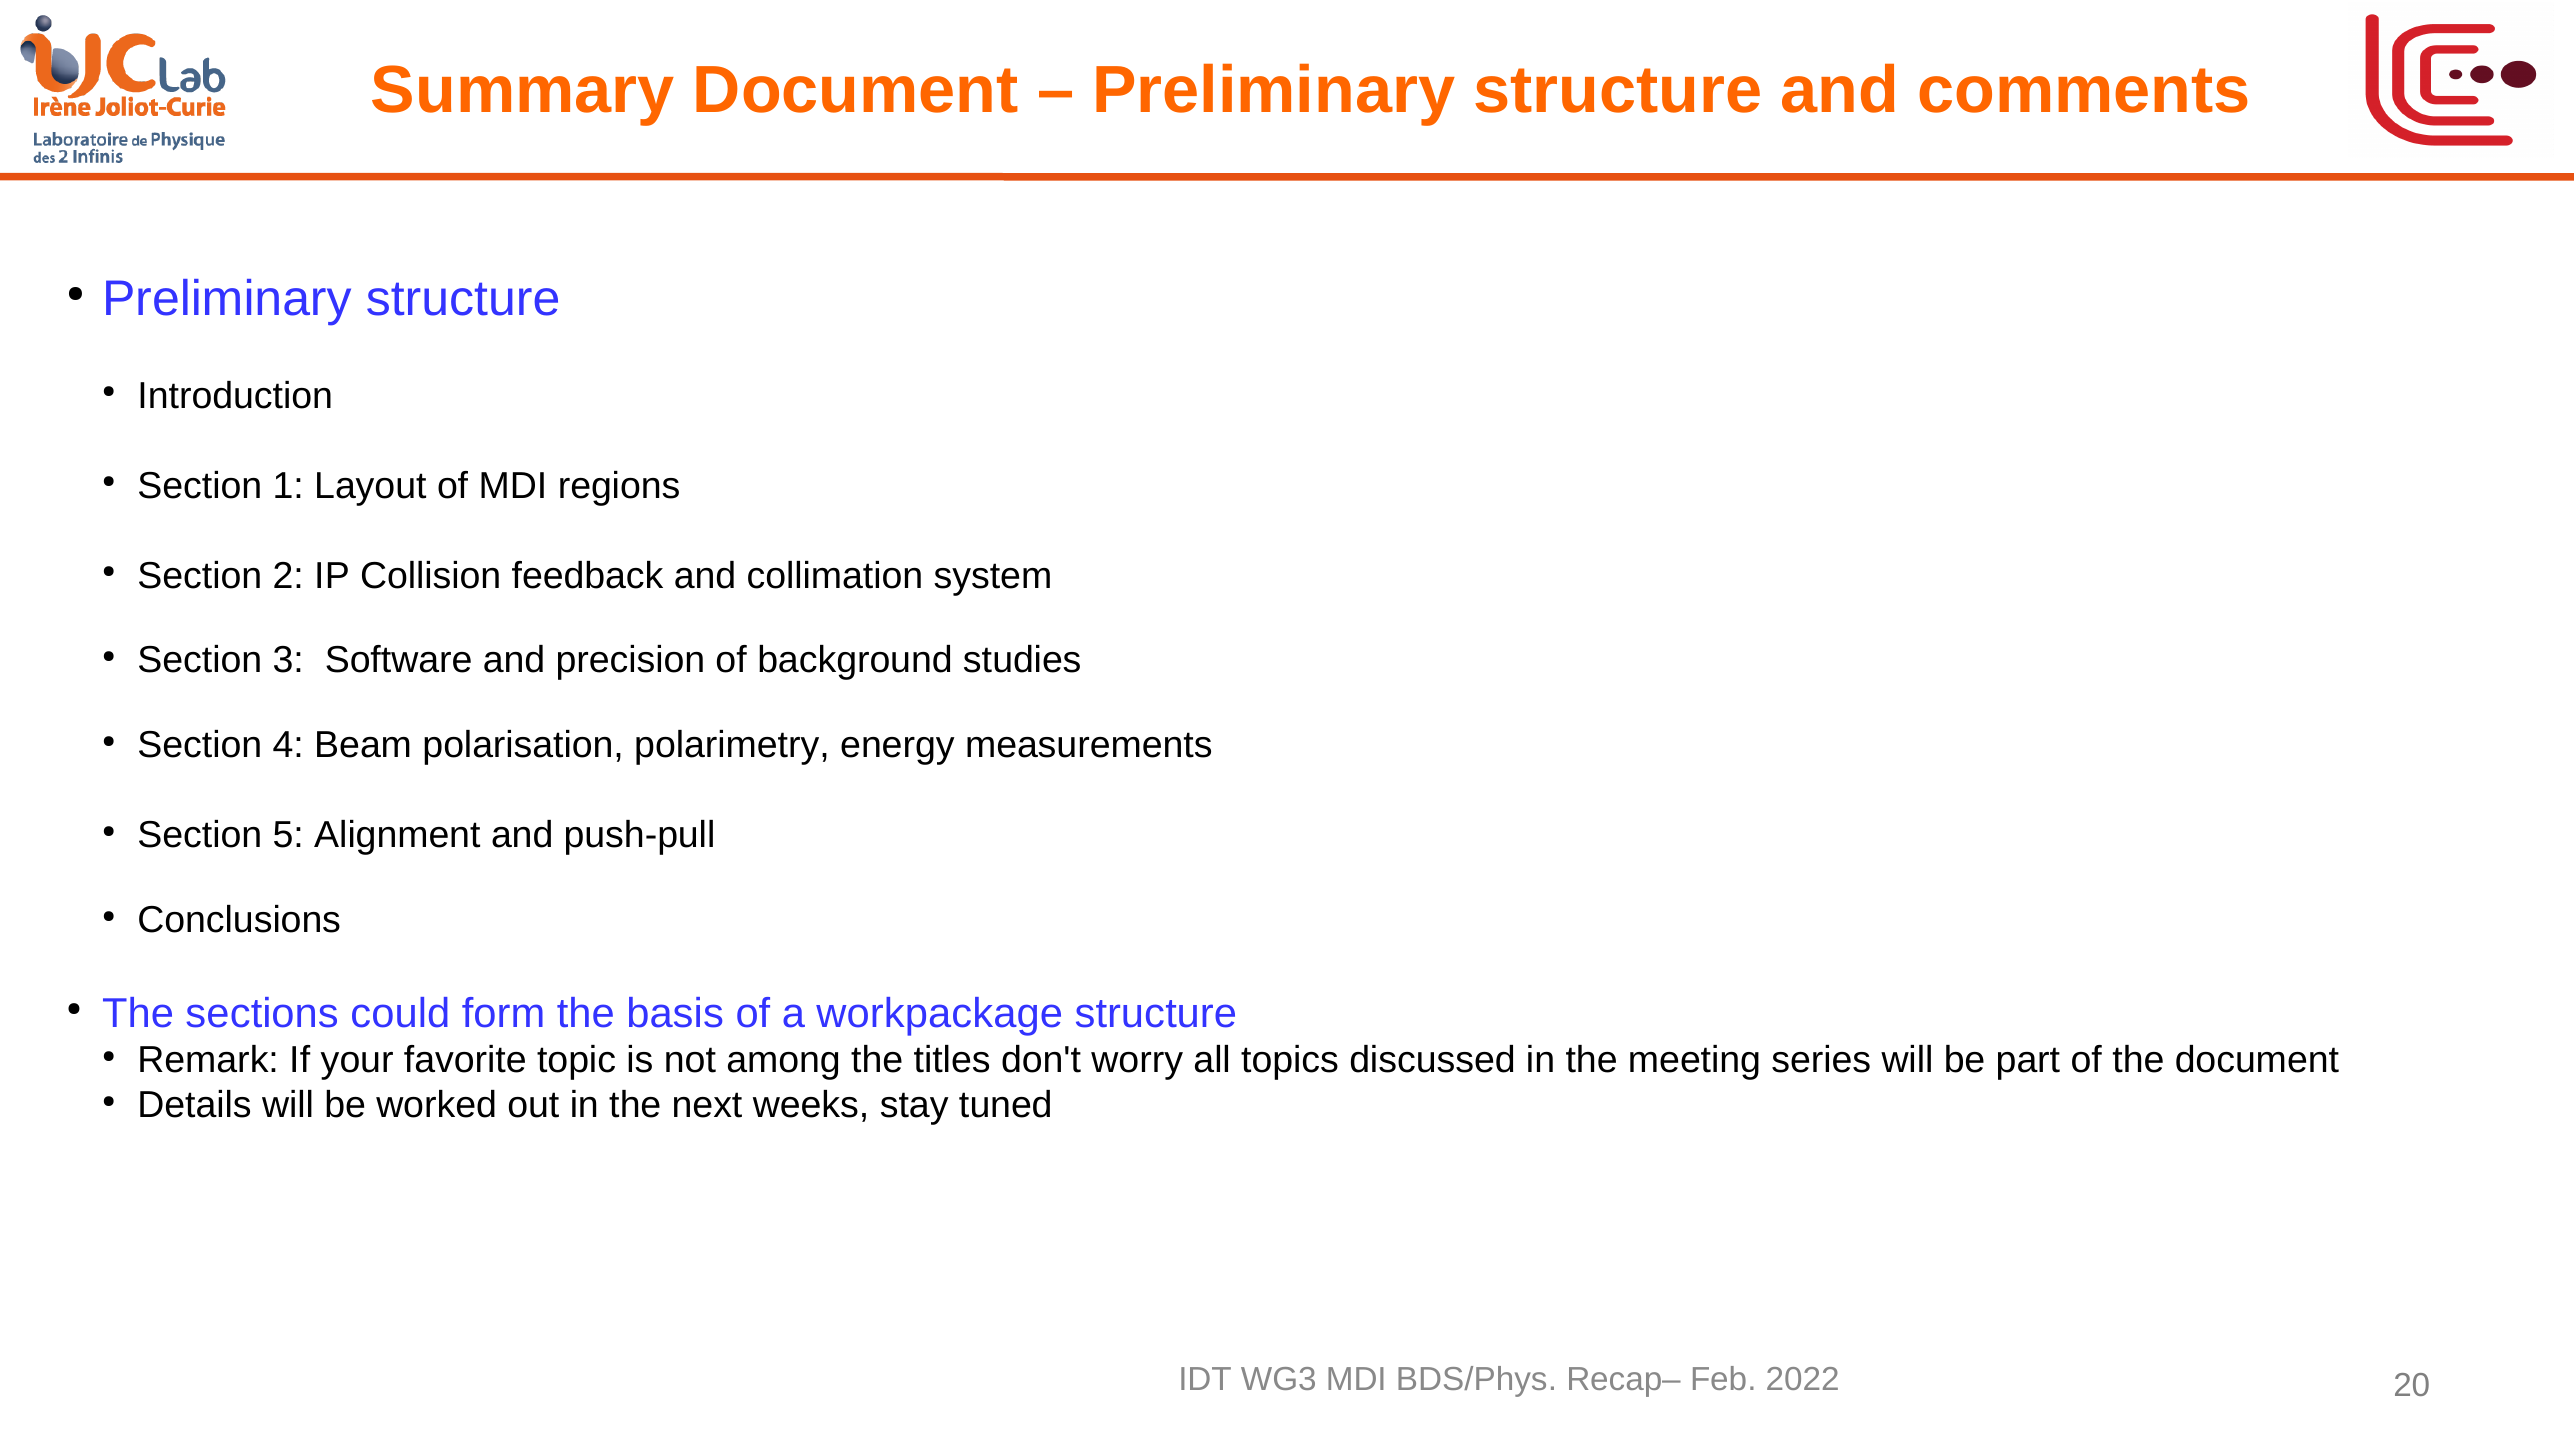

# Summary Document – Preliminary structure and comments
Preliminary structure
Introduction
Section 1: Layout of MDI regions
Section 2: IP Collision feedback and collimation system
Section 3: Software and precision of background studies
Section 4: Beam polarisation, polarimetry, energy measurements
Section 5: Alignment and push-pull
Conclusions
The sections could form the basis of a workpackage structure
Remark: If your favorite topic is not among the titles don't worry all topics discussed in the meeting series will be part of the document
Details will be worked out in the next weeks, stay tuned
20